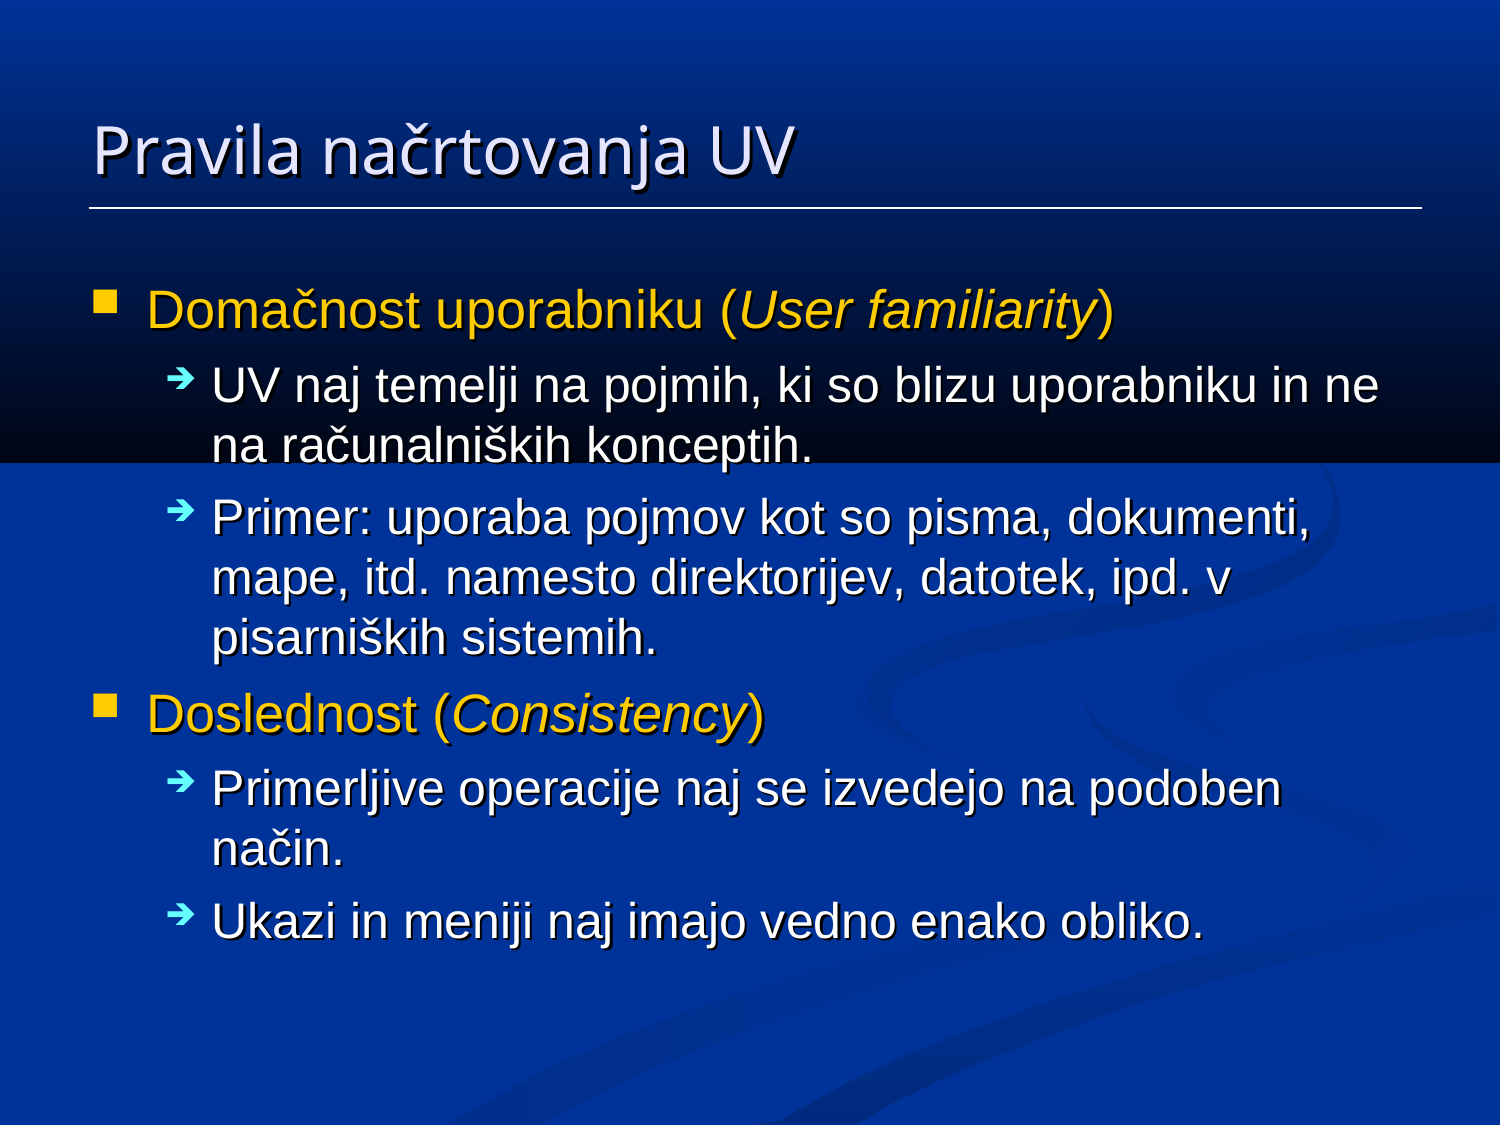

Pravila načrtovanja UV
# Domačnost uporabniku (User familiarity)
UV naj temelji na pojmih, ki so blizu uporabniku in ne na računalniških konceptih.
Primer: uporaba pojmov kot so pisma, dokumenti, mape, itd. namesto direktorijev, datotek, ipd. v pisarniških sistemih.
Doslednost (Consistency)
Primerljive operacije naj se izvedejo na podoben način.
Ukazi in meniji naj imajo vedno enako obliko.